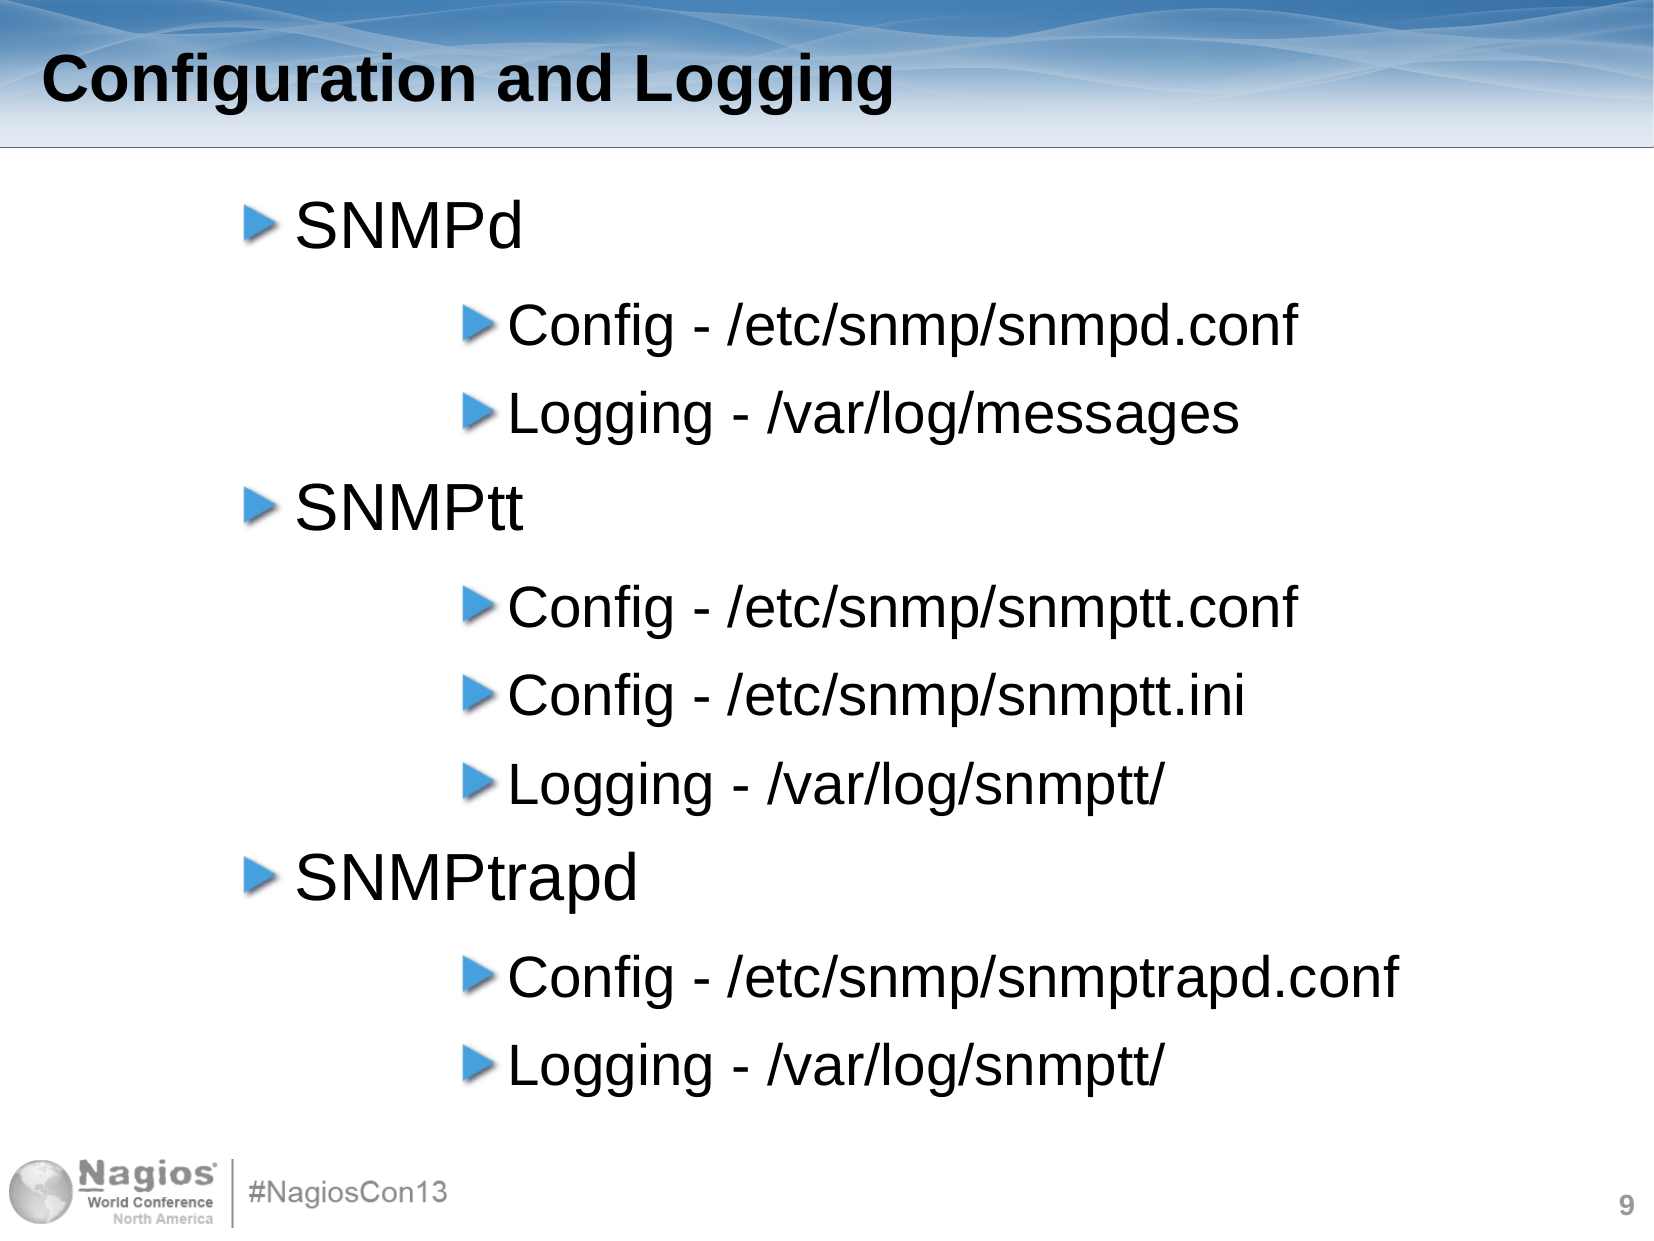

# Configuration and Logging
SNMPd
Config - /etc/snmp/snmpd.conf
Logging - /var/log/messages
SNMPtt
Config - /etc/snmp/snmptt.conf
Config - /etc/snmp/snmptt.ini
Logging - /var/log/snmptt/
SNMPtrapd
Config - /etc/snmp/snmptrapd.conf
Logging - /var/log/snmptt/
9